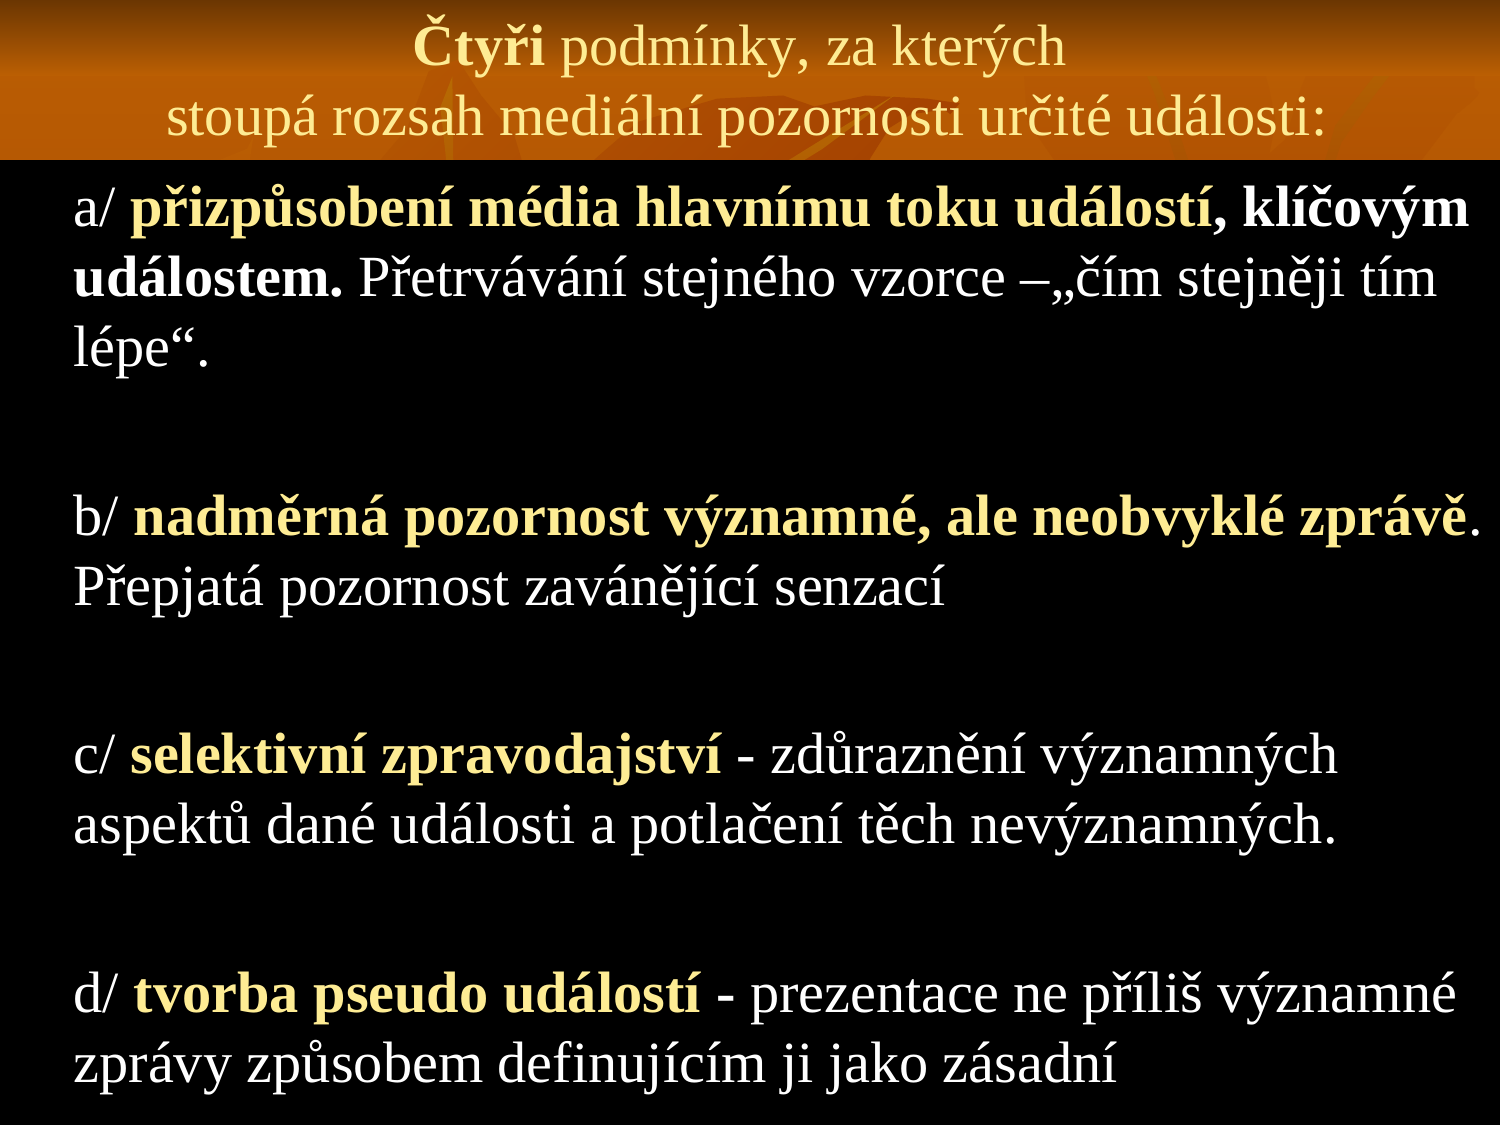

# Čtyři podmínky, za kterých stoupá rozsah mediální pozornosti určité události:
a/ přizpůsobení média hlavnímu toku událostí, klíčovým událostem. Přetrvávání stejného vzorce –„čím stejněji tím lépe“.
b/ nadměrná pozornost významné, ale neobvyklé zprávě. Přepjatá pozornost zavánějící senzací
c/ selektivní zpravodajství - zdůraznění významných aspektů dané události a potlačení těch nevýznamných.
d/ tvorba pseudo událostí - prezentace ne příliš významné zprávy způsobem definujícím ji jako zásadní